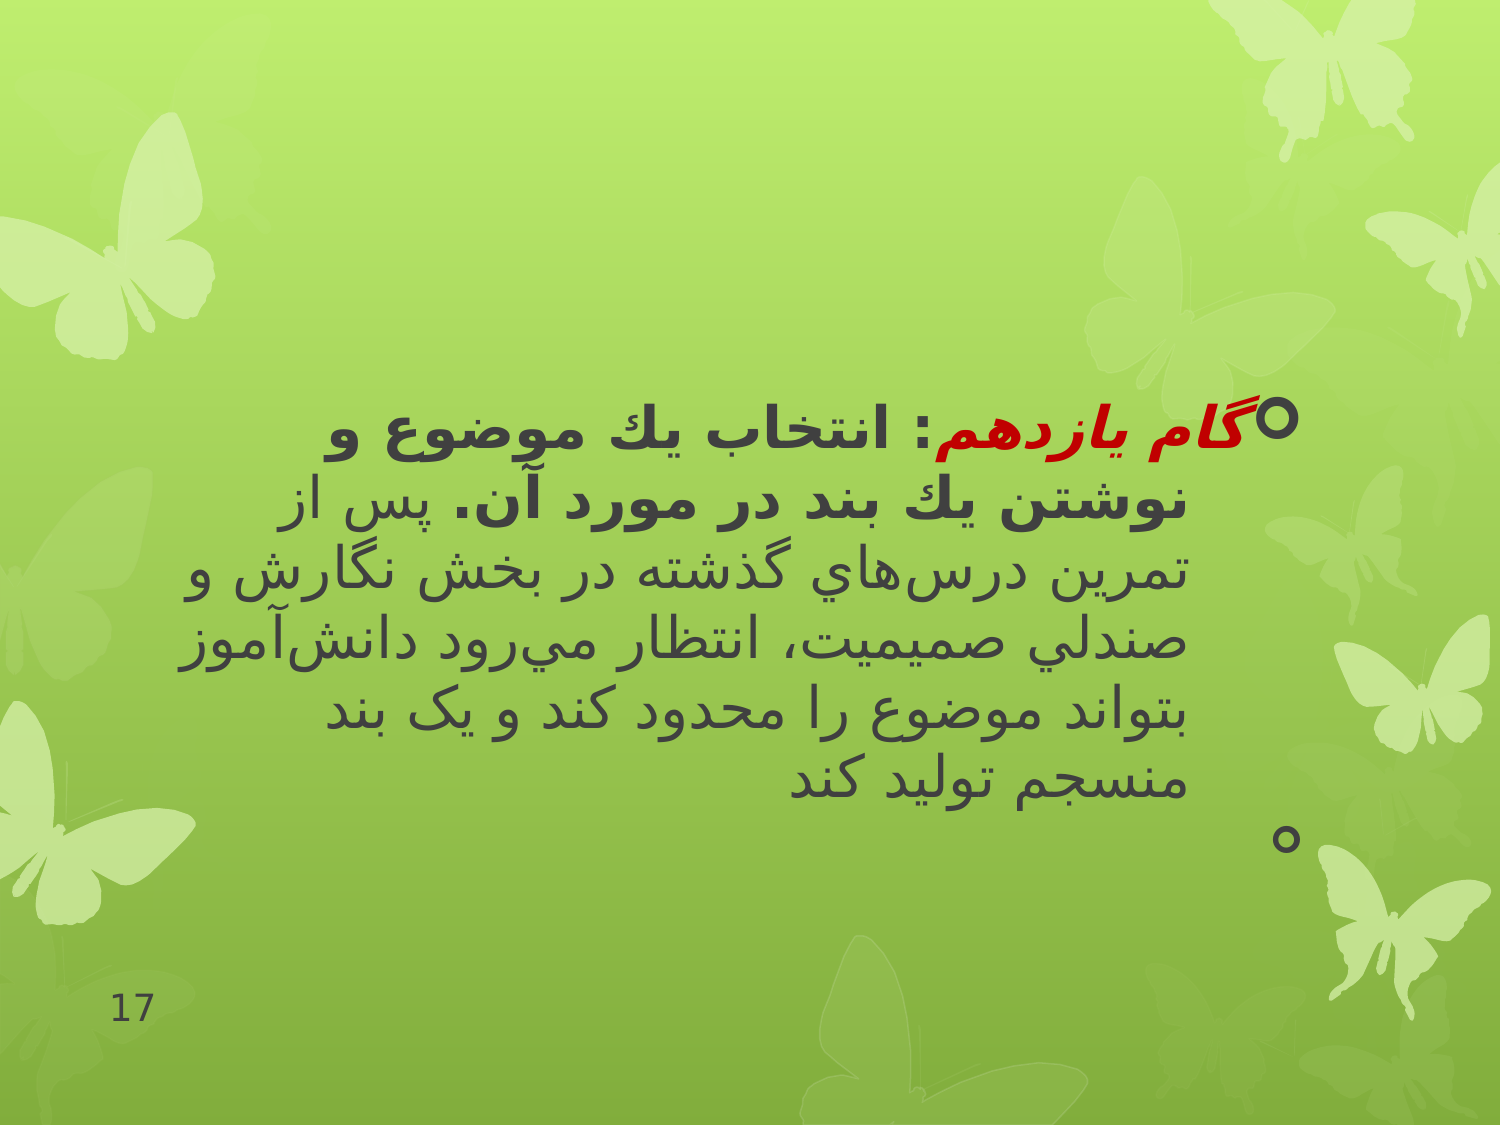

# گام يازدهم: انتخاب يك موضوع و نوشتن يك بند در مورد آن. پس از تمرین‌ درس‌هاي گذشته در بخش نگارش و صندلي صميميت، انتظار مي‌رود دانش‌آموز بتواند موضوع را محدود كند و یک بند منسجم تولید کند